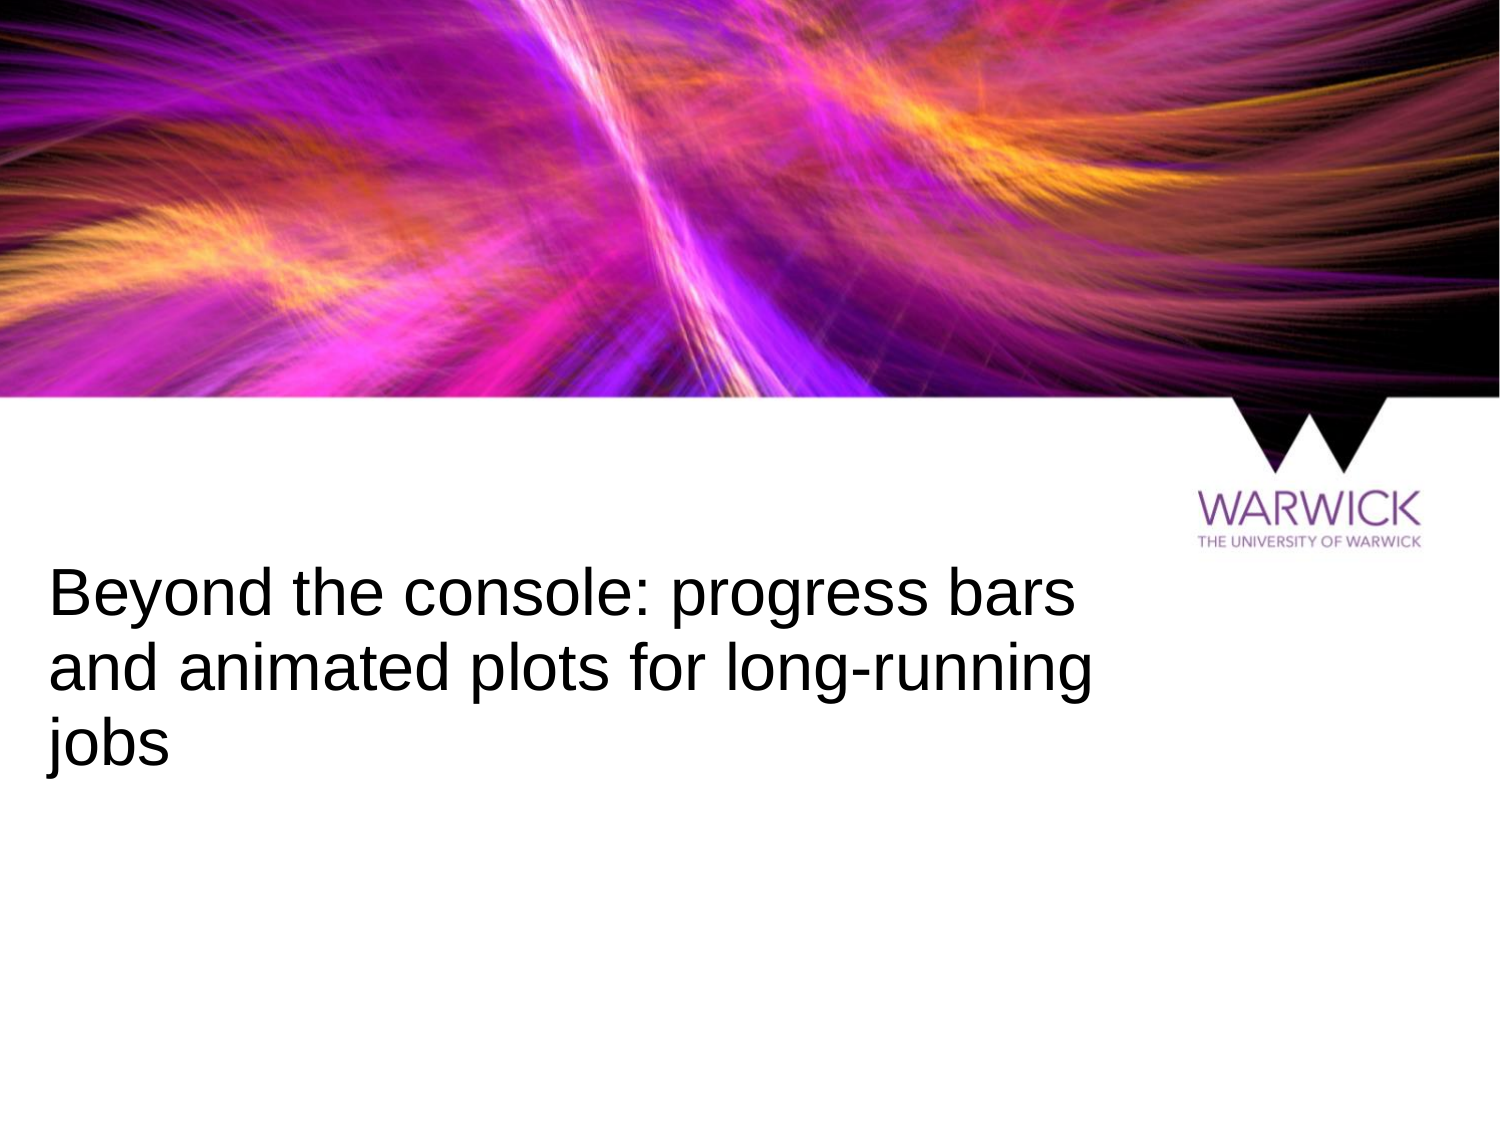

#
Beyond the console: progress bars and animated plots for long-running jobs